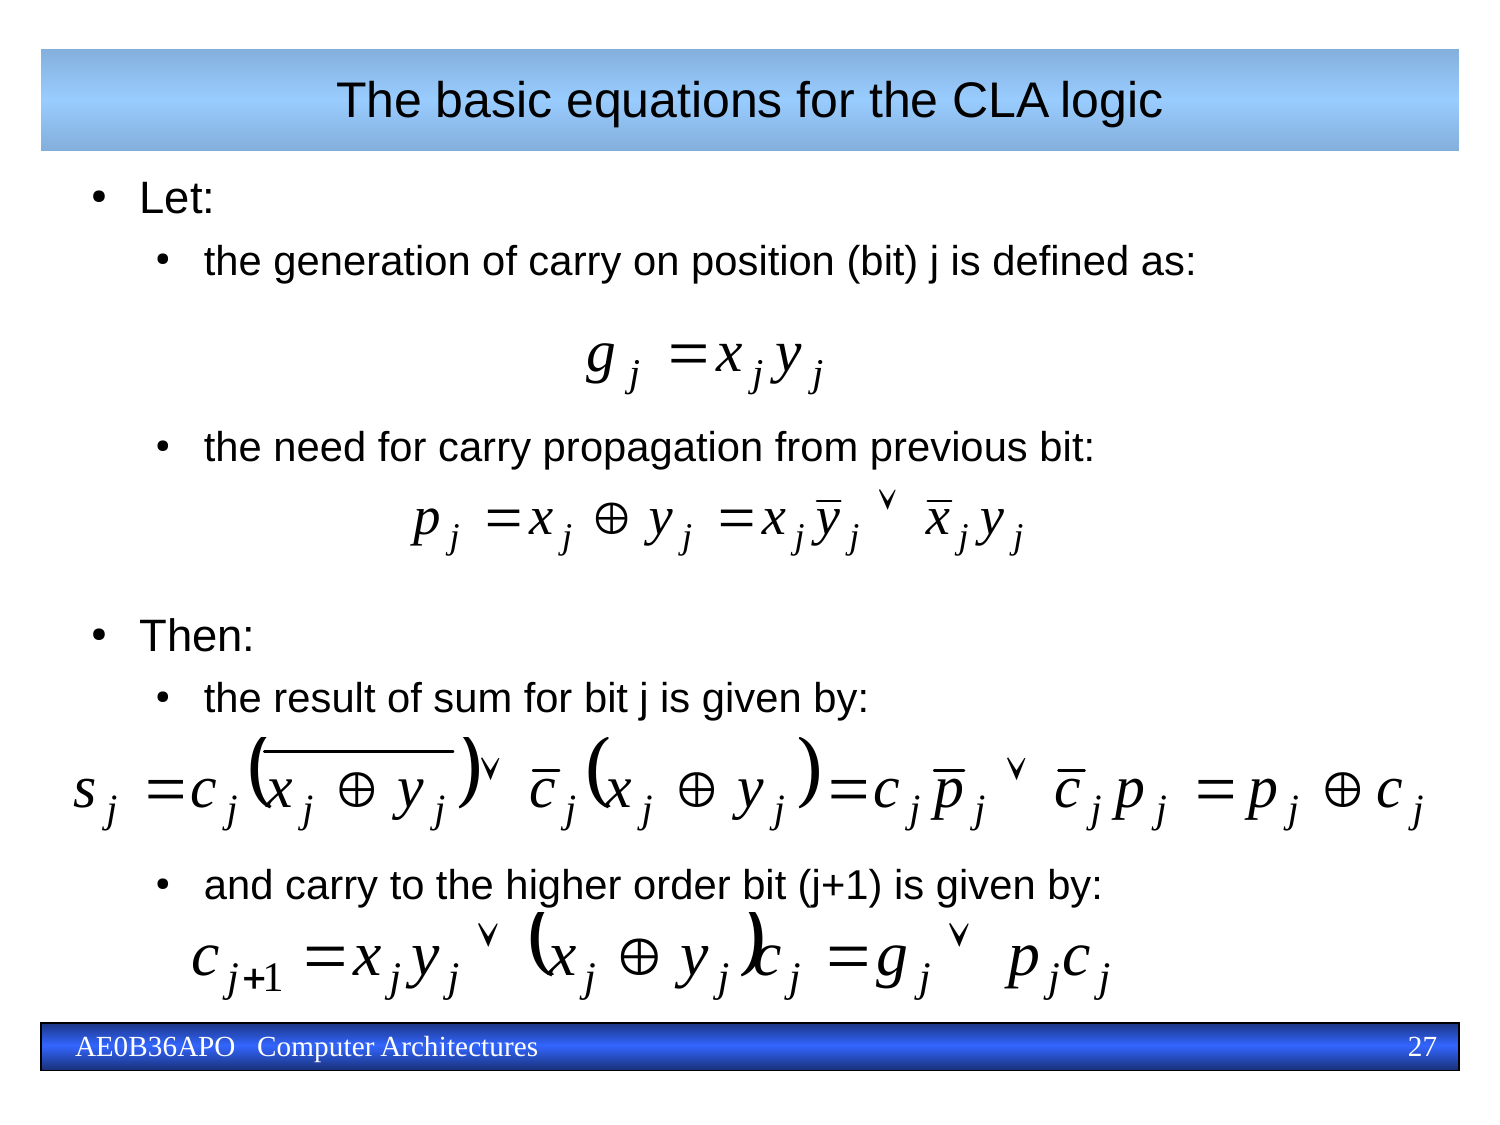

# The basic equations for the CLA logic
Let:
the generation of carry on position (bit) j is defined as:
the need for carry propagation from previous bit:
Then:
the result of sum for bit j is given by:
and carry to the higher order bit (j+1) is given by:
AE0B36APO Computer Architectures
27